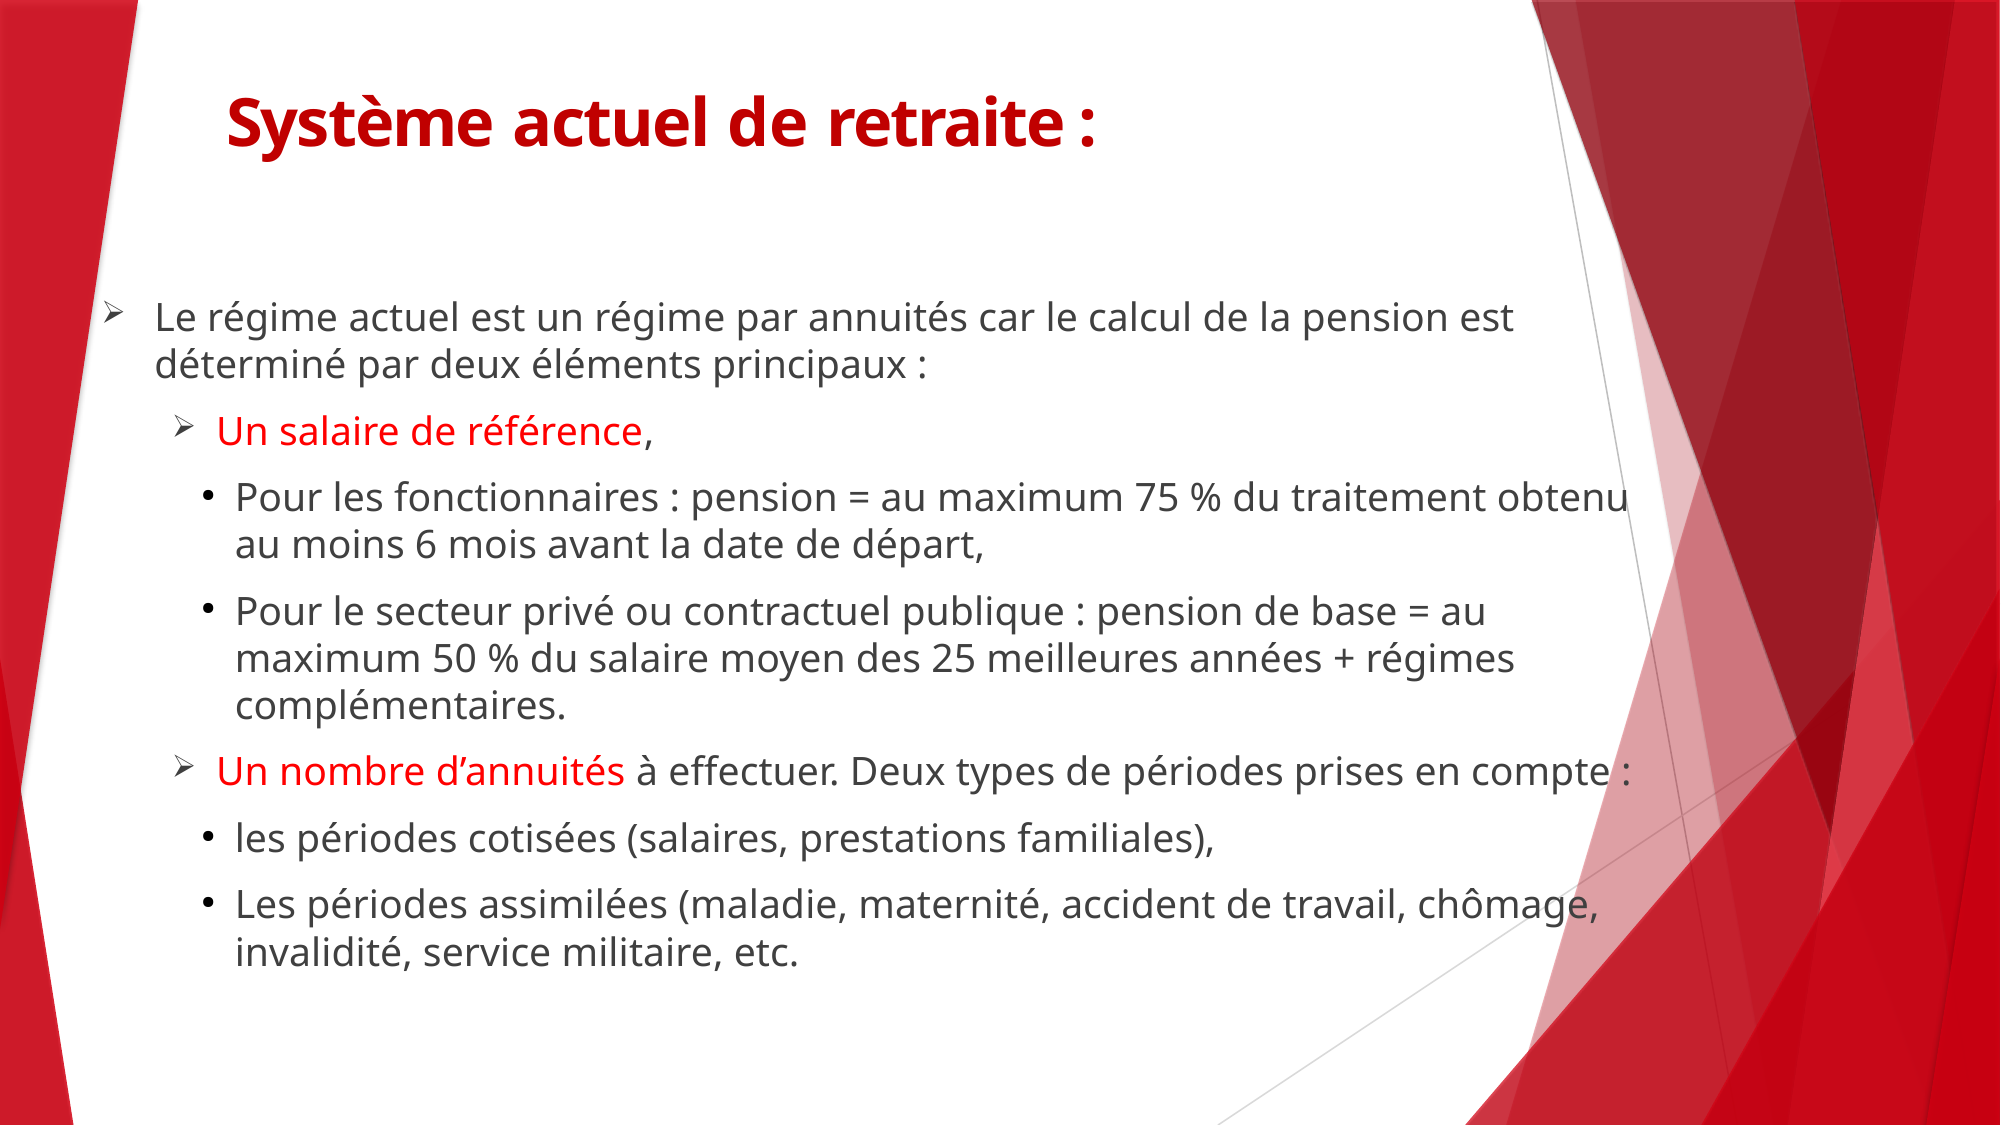

# Système actuel de retraite :
Le régime actuel est un régime par annuités car le calcul de la pension est déterminé par deux éléments principaux :
Un salaire de référence,
Pour les fonctionnaires : pension = au maximum 75 % du traitement obtenu au moins 6 mois avant la date de départ,
Pour le secteur privé ou contractuel publique : pension de base = au maximum 50 % du salaire moyen des 25 meilleures années + régimes complémentaires.
Un nombre d’annuités à effectuer. Deux types de périodes prises en compte :
les périodes cotisées (salaires, prestations familiales),
Les périodes assimilées (maladie, maternité, accident de travail, chômage, invalidité, service militaire, etc.